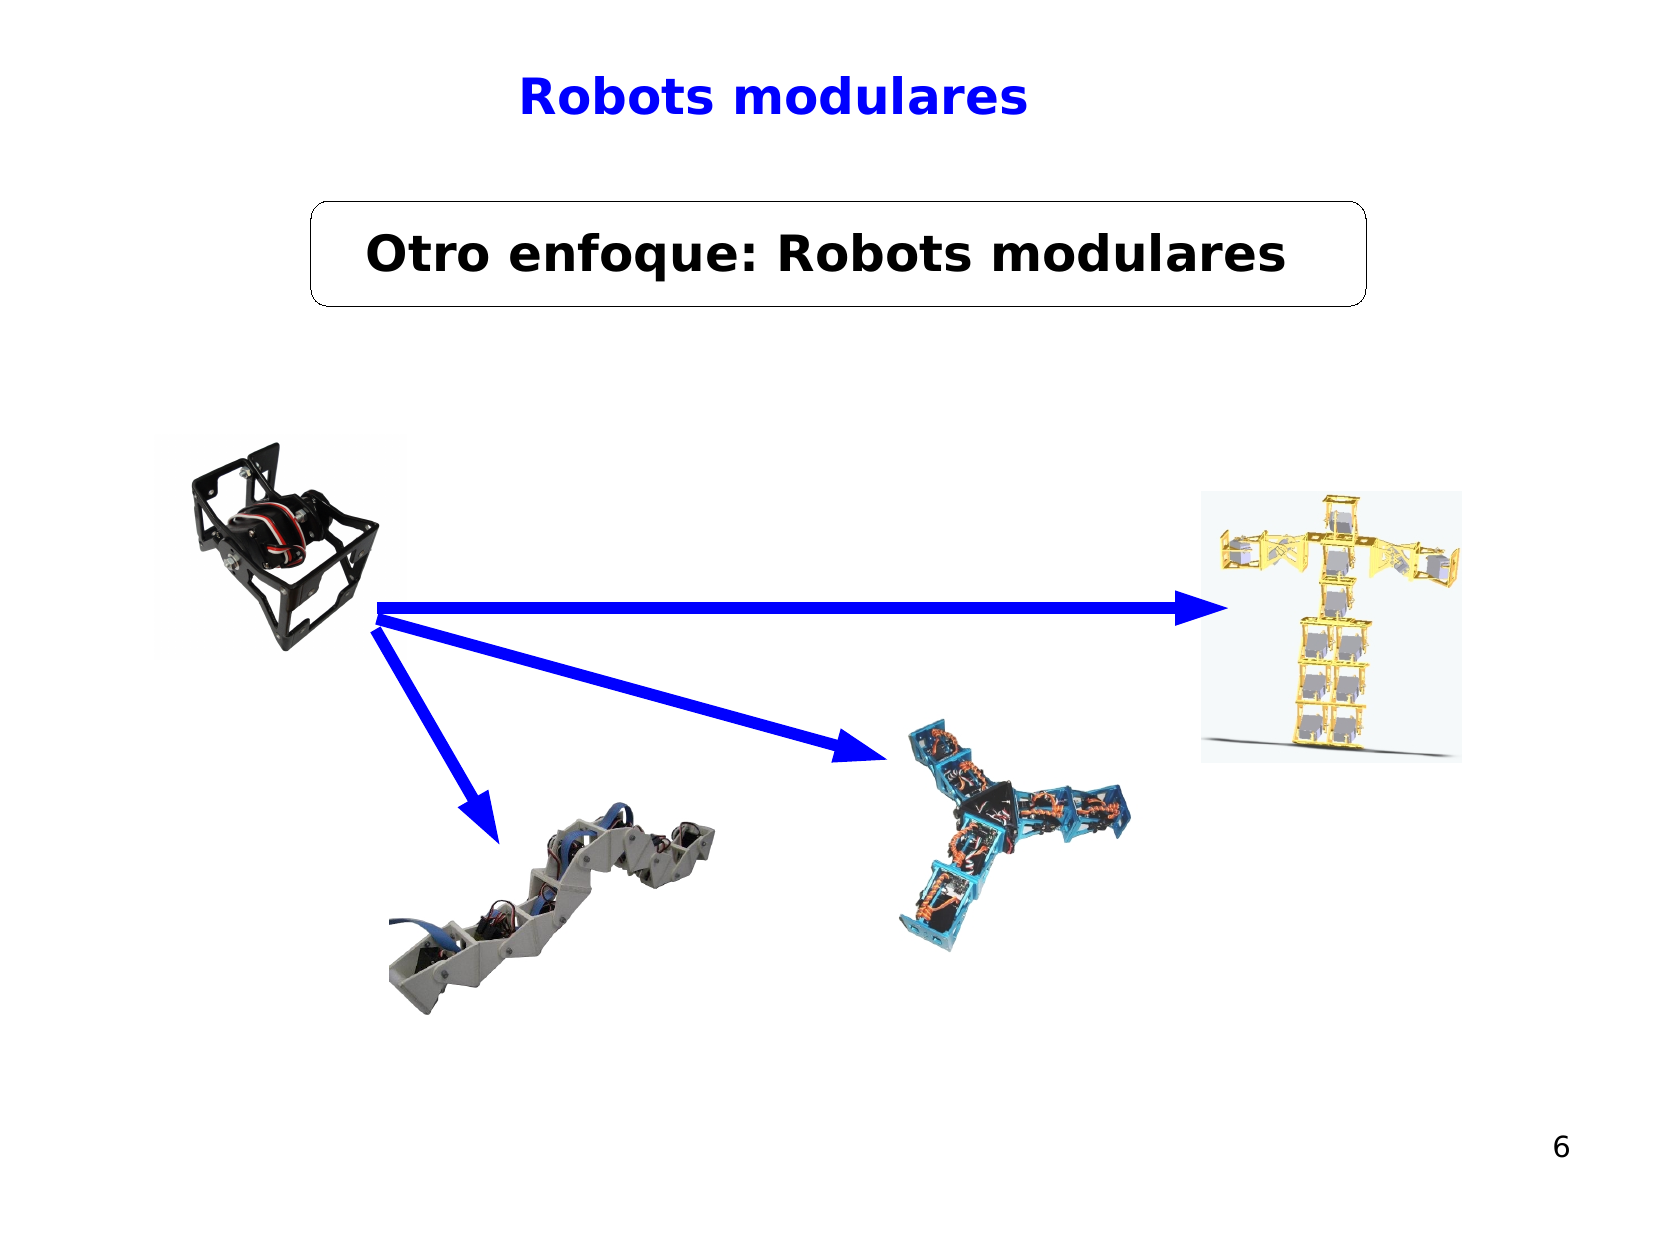

Robots modulares
Otro enfoque: Robots modulares
6